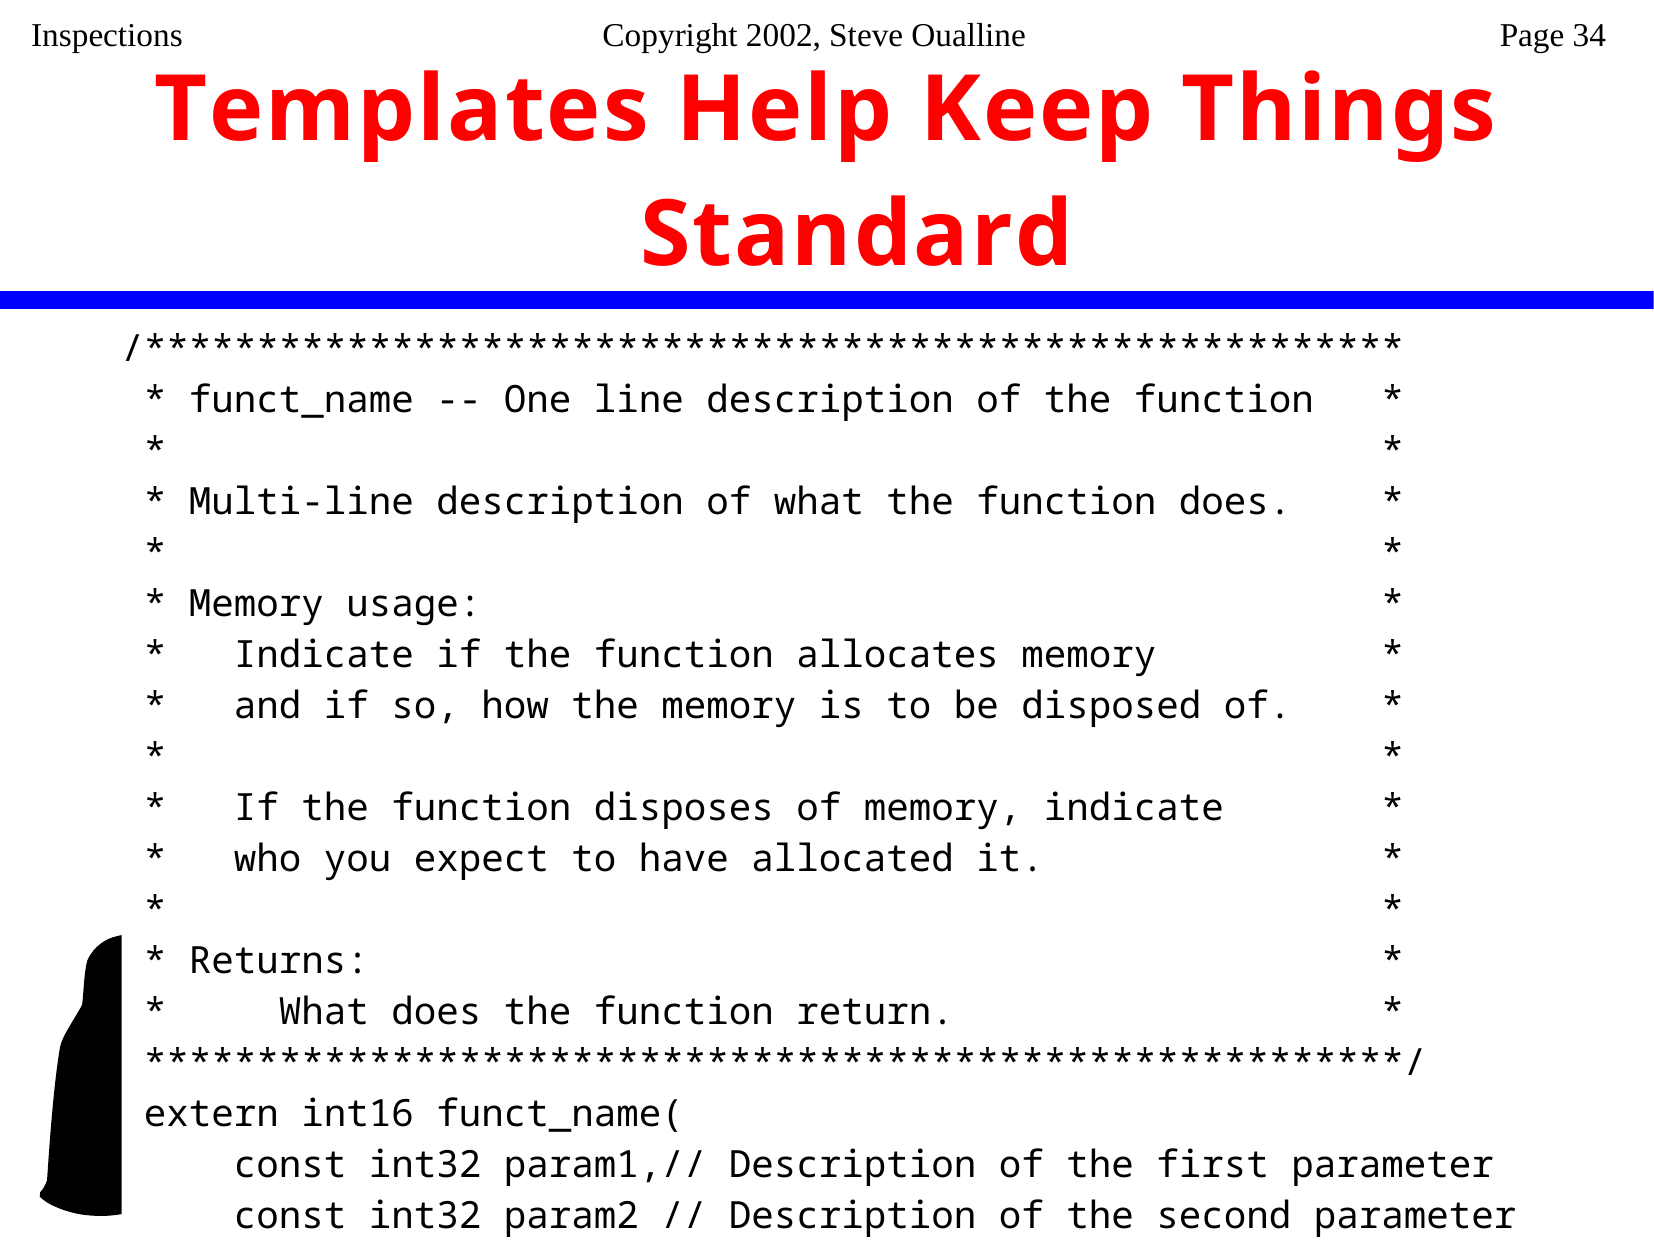

# Templates Help Keep Things Standard
/********************************************************
 * funct_name -- One line description of the function *
 * *
 * Multi-line description of what the function does. *
 * *
 * Memory usage: *
 * Indicate if the function allocates memory *
 * and if so, how the memory is to be disposed of. *
 * *
 * If the function disposes of memory, indicate *
 * who you expect to have allocated it. *
 * *
 * Returns: *
 * What does the function return. *
 ********************************************************/
 extern int16 funct_name(
 const int32 param1,// Description of the first parameter
 const int32 param2 // Description of the second parameter
);